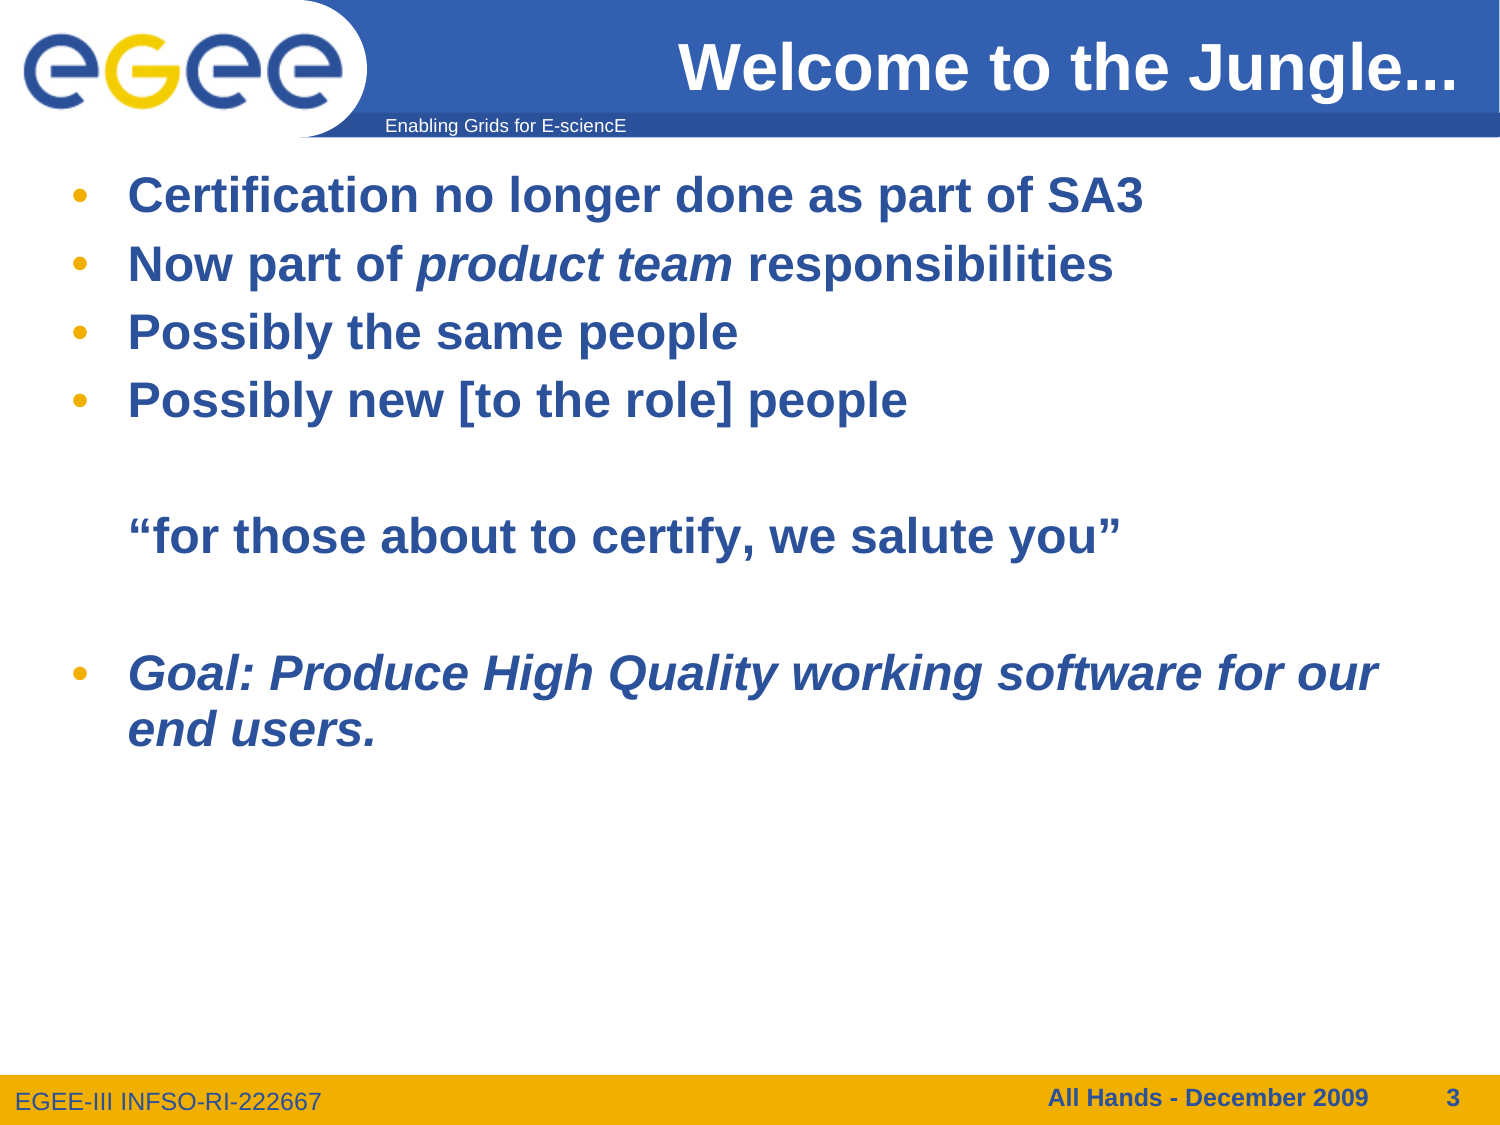

# Welcome to the Jungle...
Certification no longer done as part of SA3
Now part of product team responsibilities
Possibly the same people
Possibly new [to the role] people
“for those about to certify, we salute you”
Goal: Produce High Quality working software for our end users.
All Hands - December 2009
3